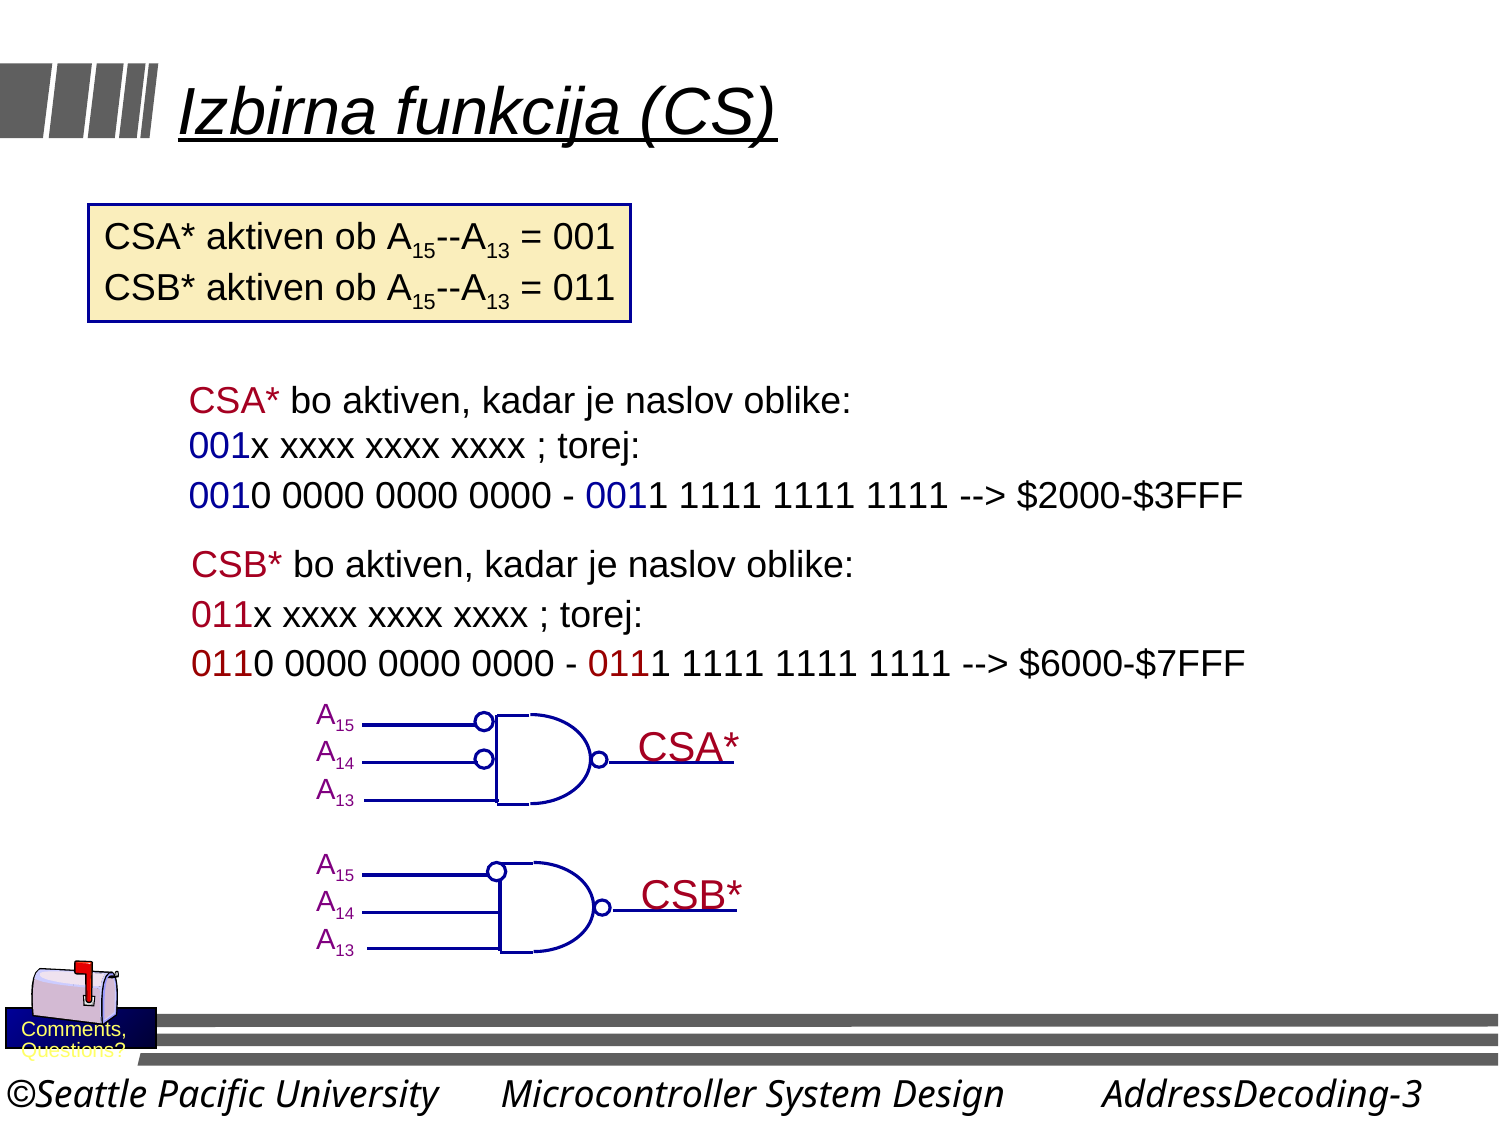

# Izbirna funkcija (CS)
CSA* aktiven ob A15--A13 = 001
CSB* aktiven ob A15--A13 = 011
CSA* bo aktiven, kadar je naslov oblike:
001x xxxx xxxx xxxx ; torej:
0010 0000 0000 0000 - 0011 1111 1111 1111 --> $2000-$3FFF
CSB* bo aktiven, kadar je naslov oblike:
011x xxxx xxxx xxxx ; torej:
0110 0000 0000 0000 - 0111 1111 1111 1111 --> $6000-$7FFF
A15
CSA*
A14
A13
A15
CSB*
A14
A13